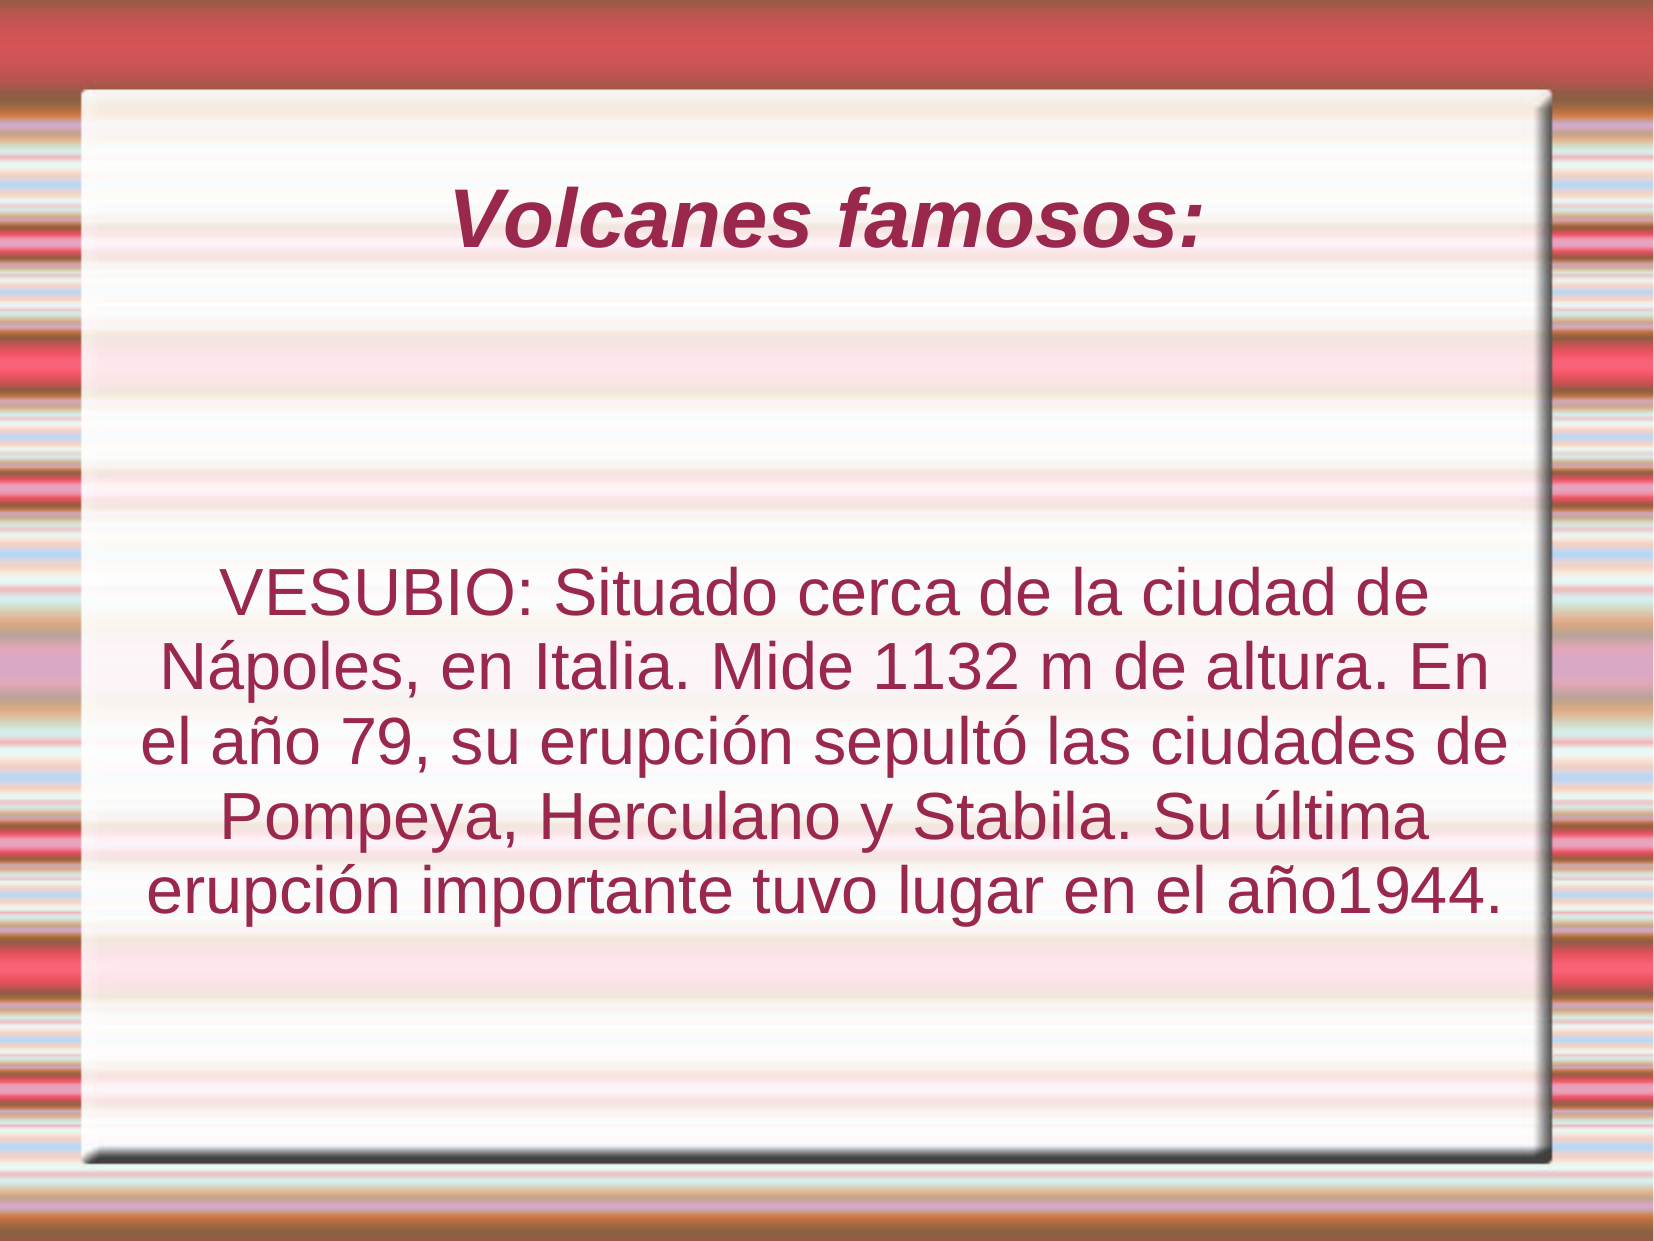

Volcanes famosos:
# VESUBIO: Situado cerca de la ciudad de Nápoles, en Italia. Mide 1132 m de altura. En el año 79, su erupción sepultó las ciudades de Pompeya, Herculano y Stabila. Su última erupción importante tuvo lugar en el año1944.